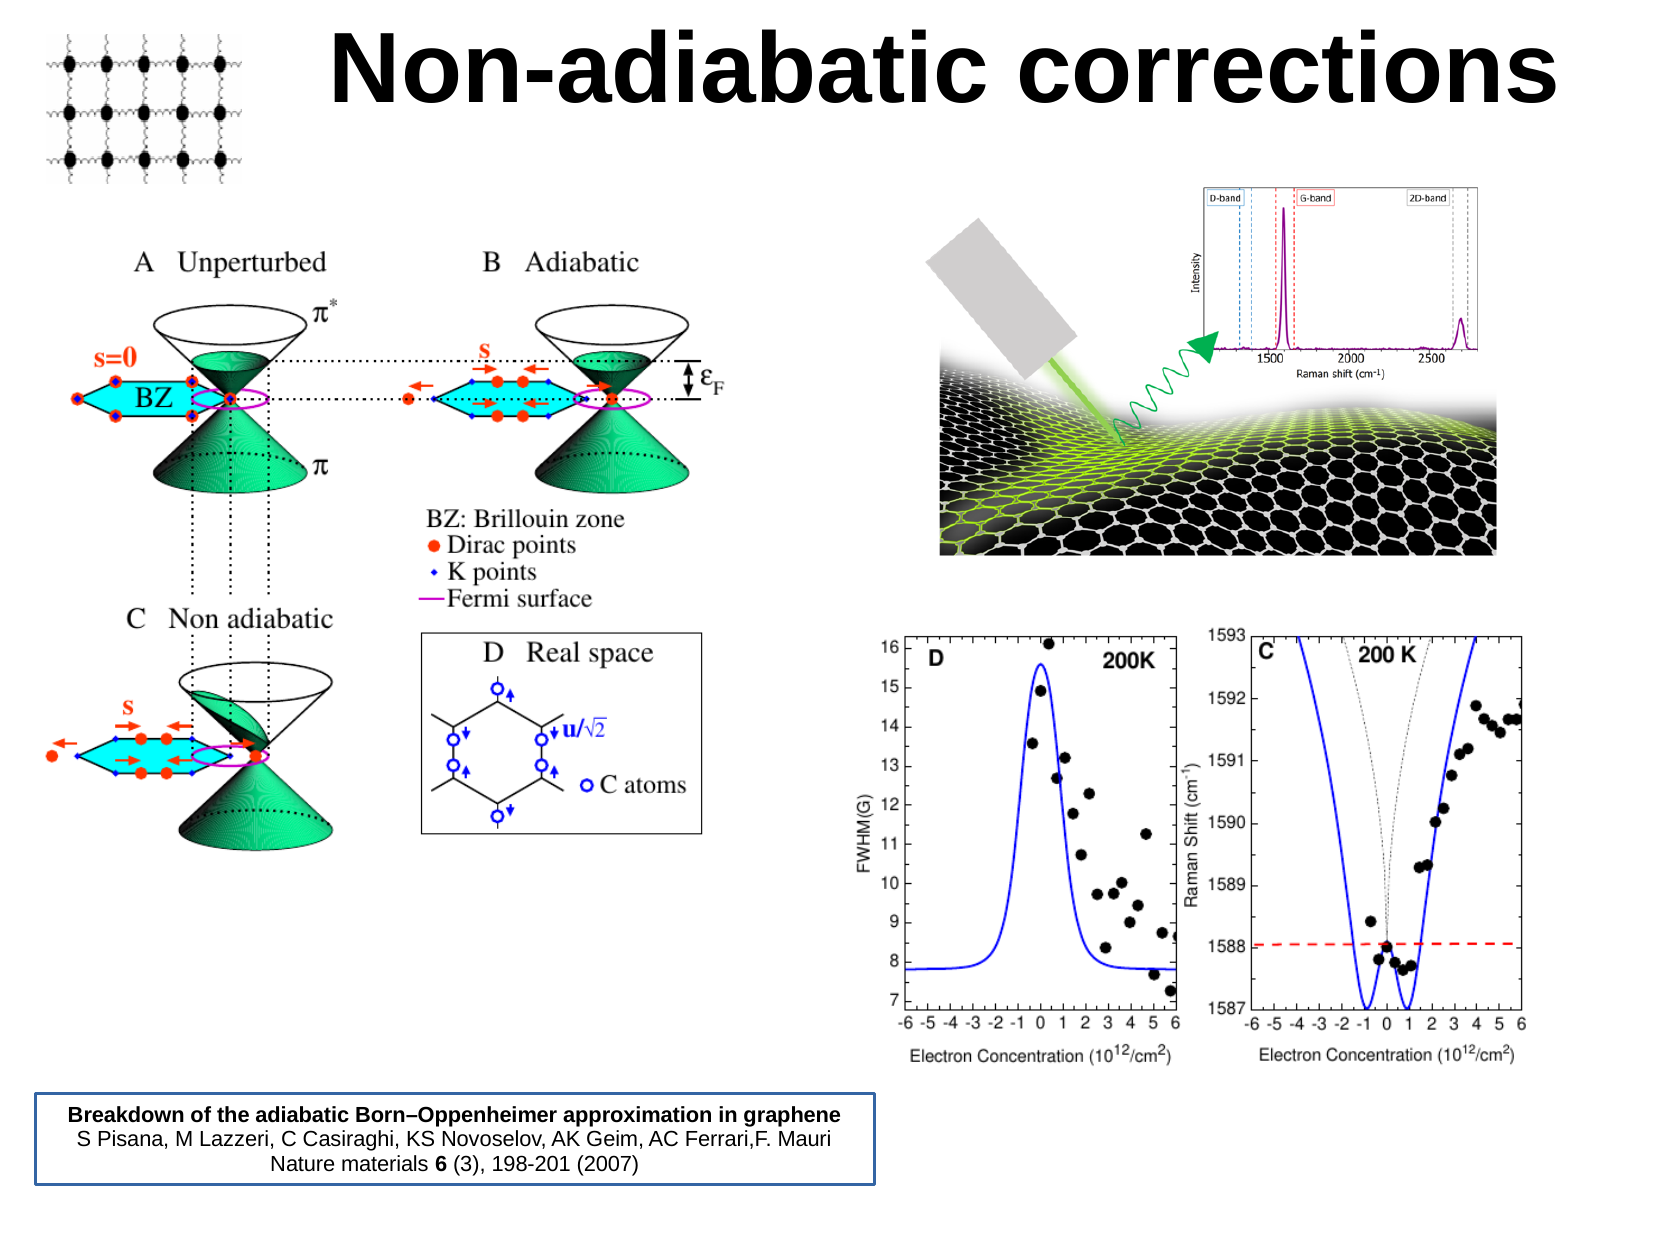

# Non-adiabatic corrections
Breakdown of the adiabatic Born–Oppenheimer approximation in graphene
S Pisana, M Lazzeri, C Casiraghi, KS Novoselov, AK Geim, AC Ferrari,F. Mauri
Nature materials 6 (3), 198-201 (2007)